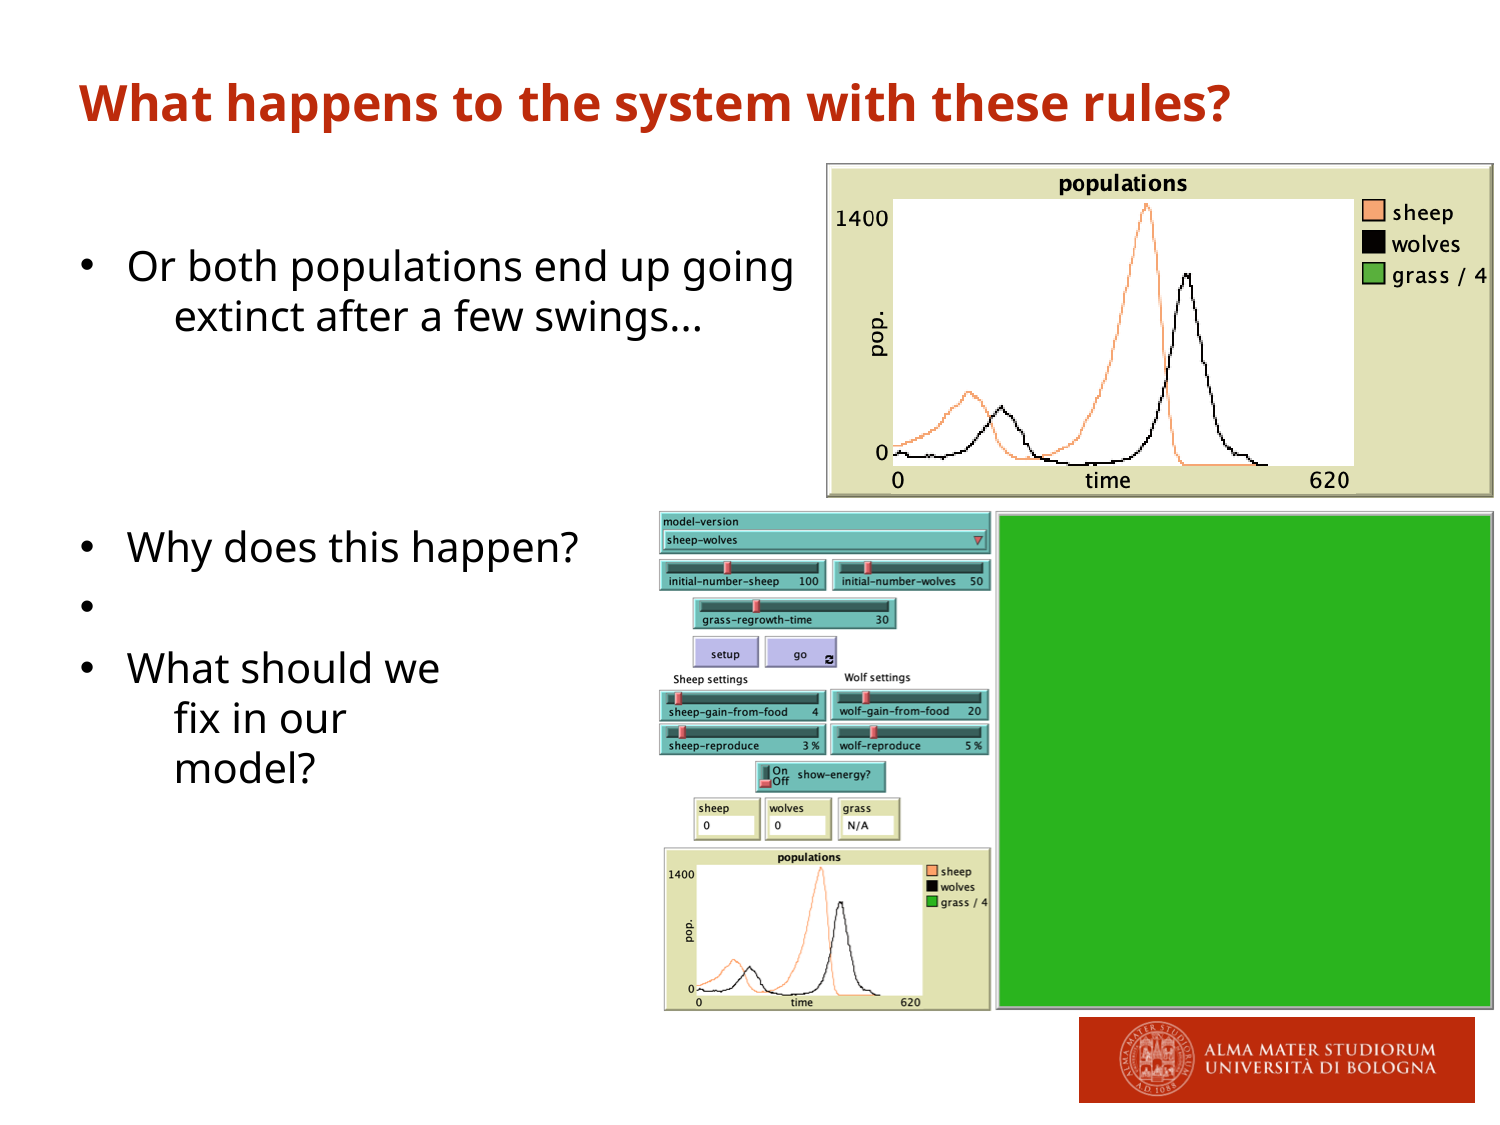

# What happens to the system with these rules?
Or both populations end up going extinct after a few swings...
Why does this happen?
What should we
fix in our
model?